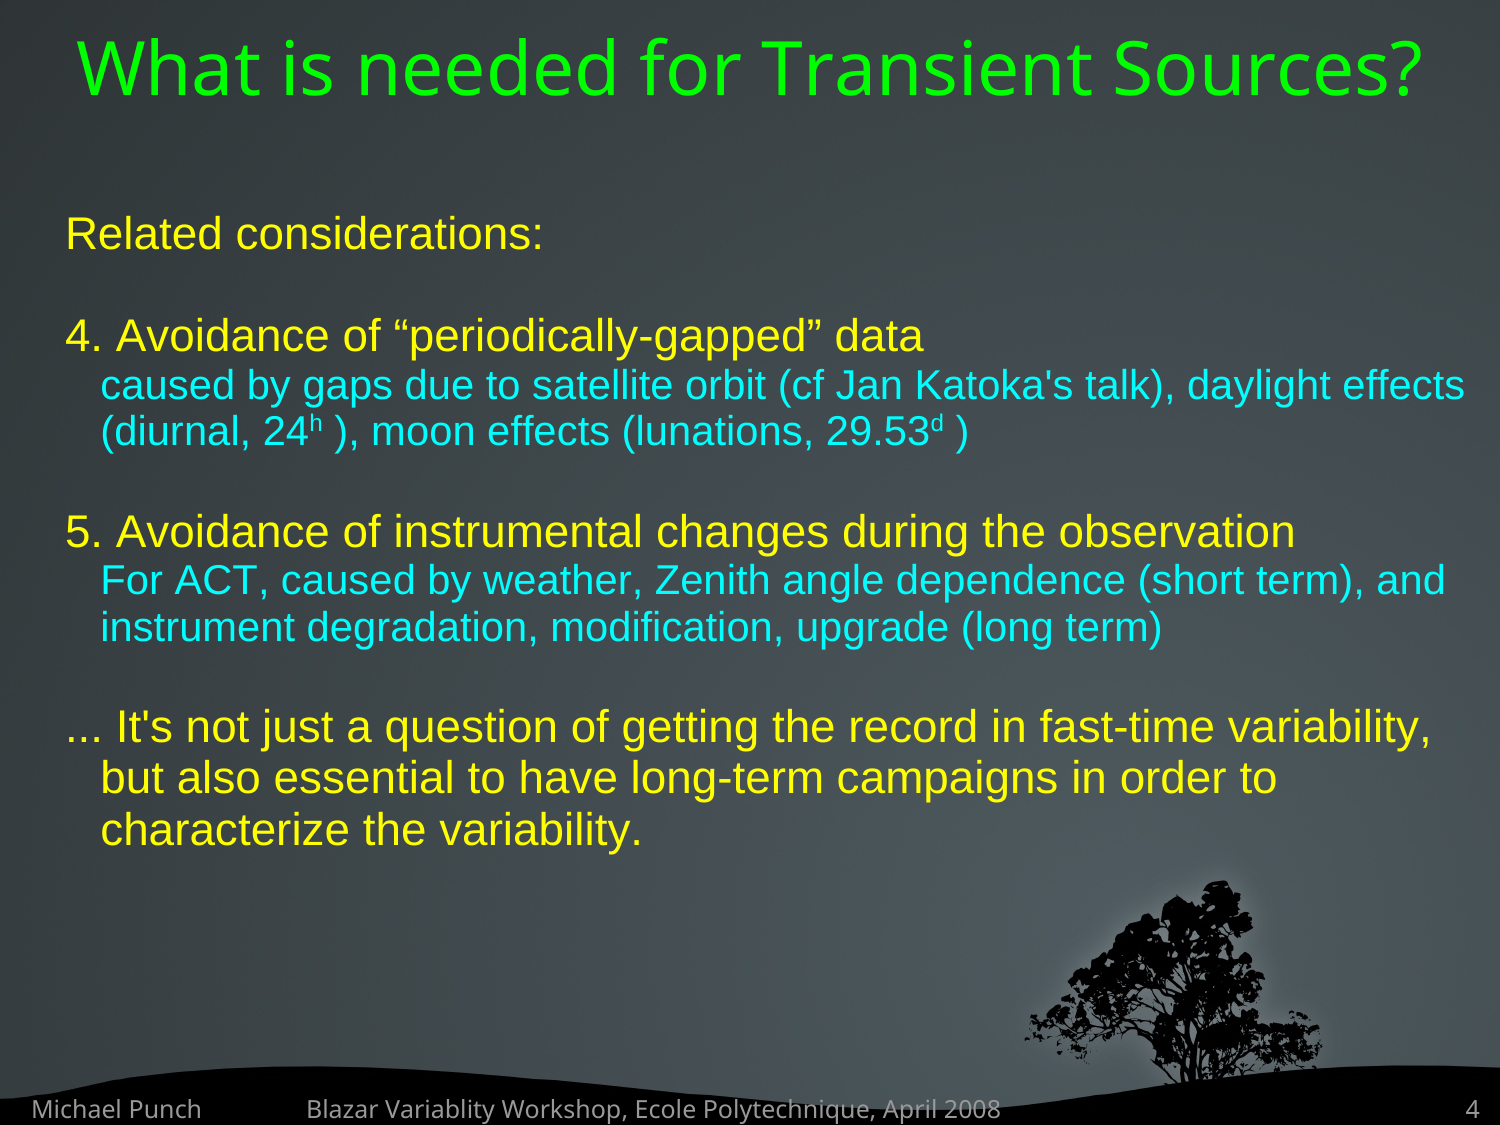

# What is needed for Transient Sources?
Related considerations:
4. Avoidance of “periodically-gapped” data
caused by gaps due to satellite orbit (cf Jan Katoka's talk), daylight effects (diurnal, 24h ), moon effects (lunations, 29.53d )
5. Avoidance of instrumental changes during the observation
For ACT, caused by weather, Zenith angle dependence (short term), and instrument degradation, modification, upgrade (long term)
... It's not just a question of getting the record in fast-time variability,
but also essential to have long-term campaigns in order to characterize the variability.
4